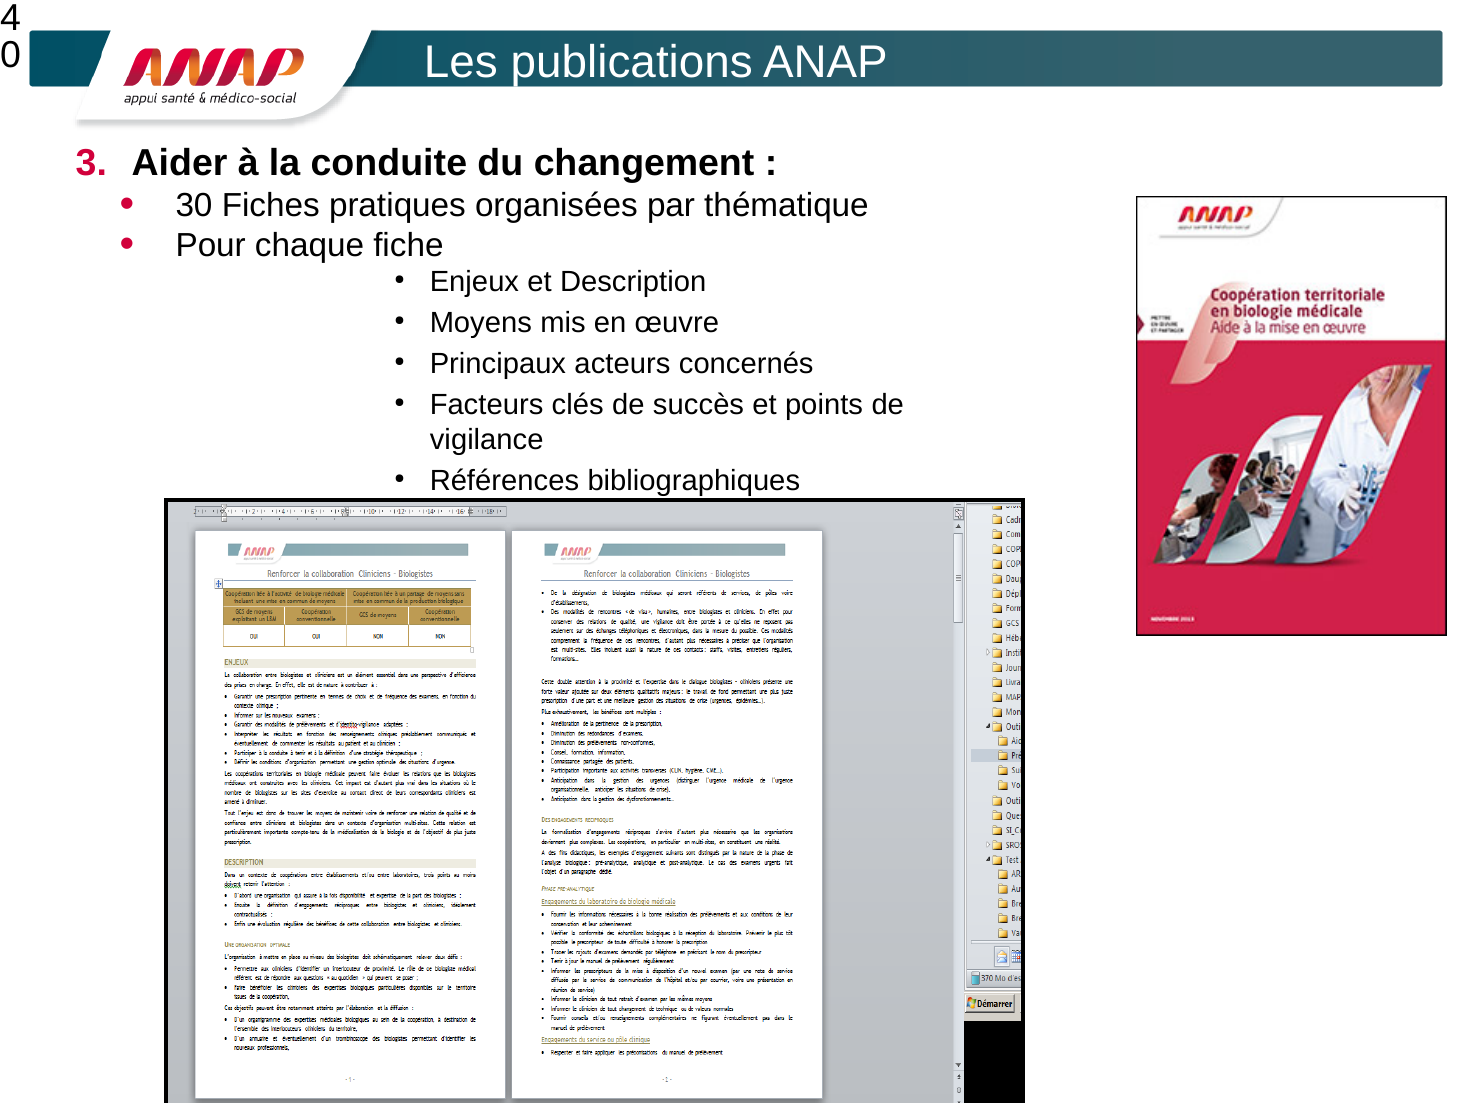

# Les publications ANAP
Aider à la conduite du changement :
30 Fiches pratiques organisées par thématique
Pour chaque fiche
Enjeux et Description
Moyens mis en œuvre
Principaux acteurs concernés
Facteurs clés de succès et points de vigilance
Références bibliographiques
Fiches et outils associés